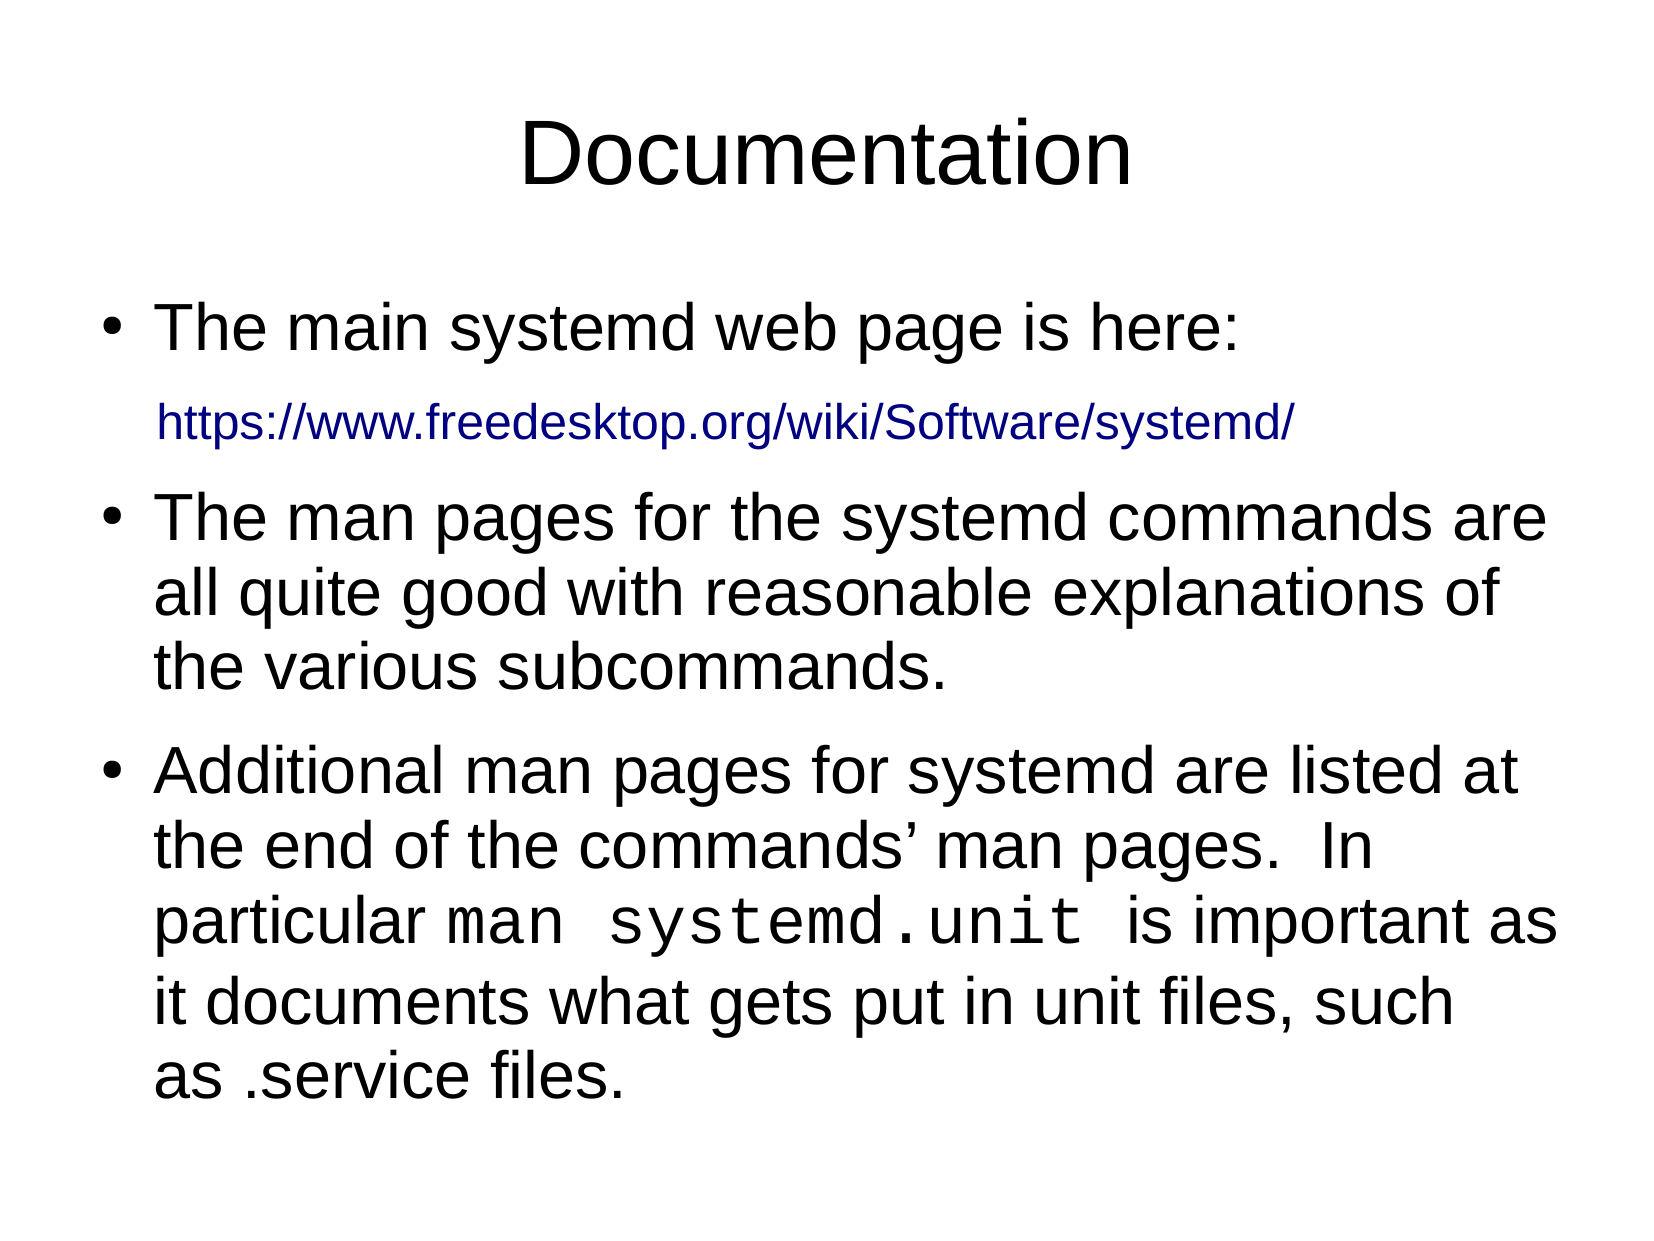

# Documentation
The main systemd web page is here:
https://www.freedesktop.org/wiki/Software/systemd/
The man pages for the systemd commands are all quite good with reasonable explanations of the various subcommands.
Additional man pages for systemd are listed at the end of the commands’ man pages. In particular man systemd.unit is important as it documents what gets put in unit files, such as .service files.